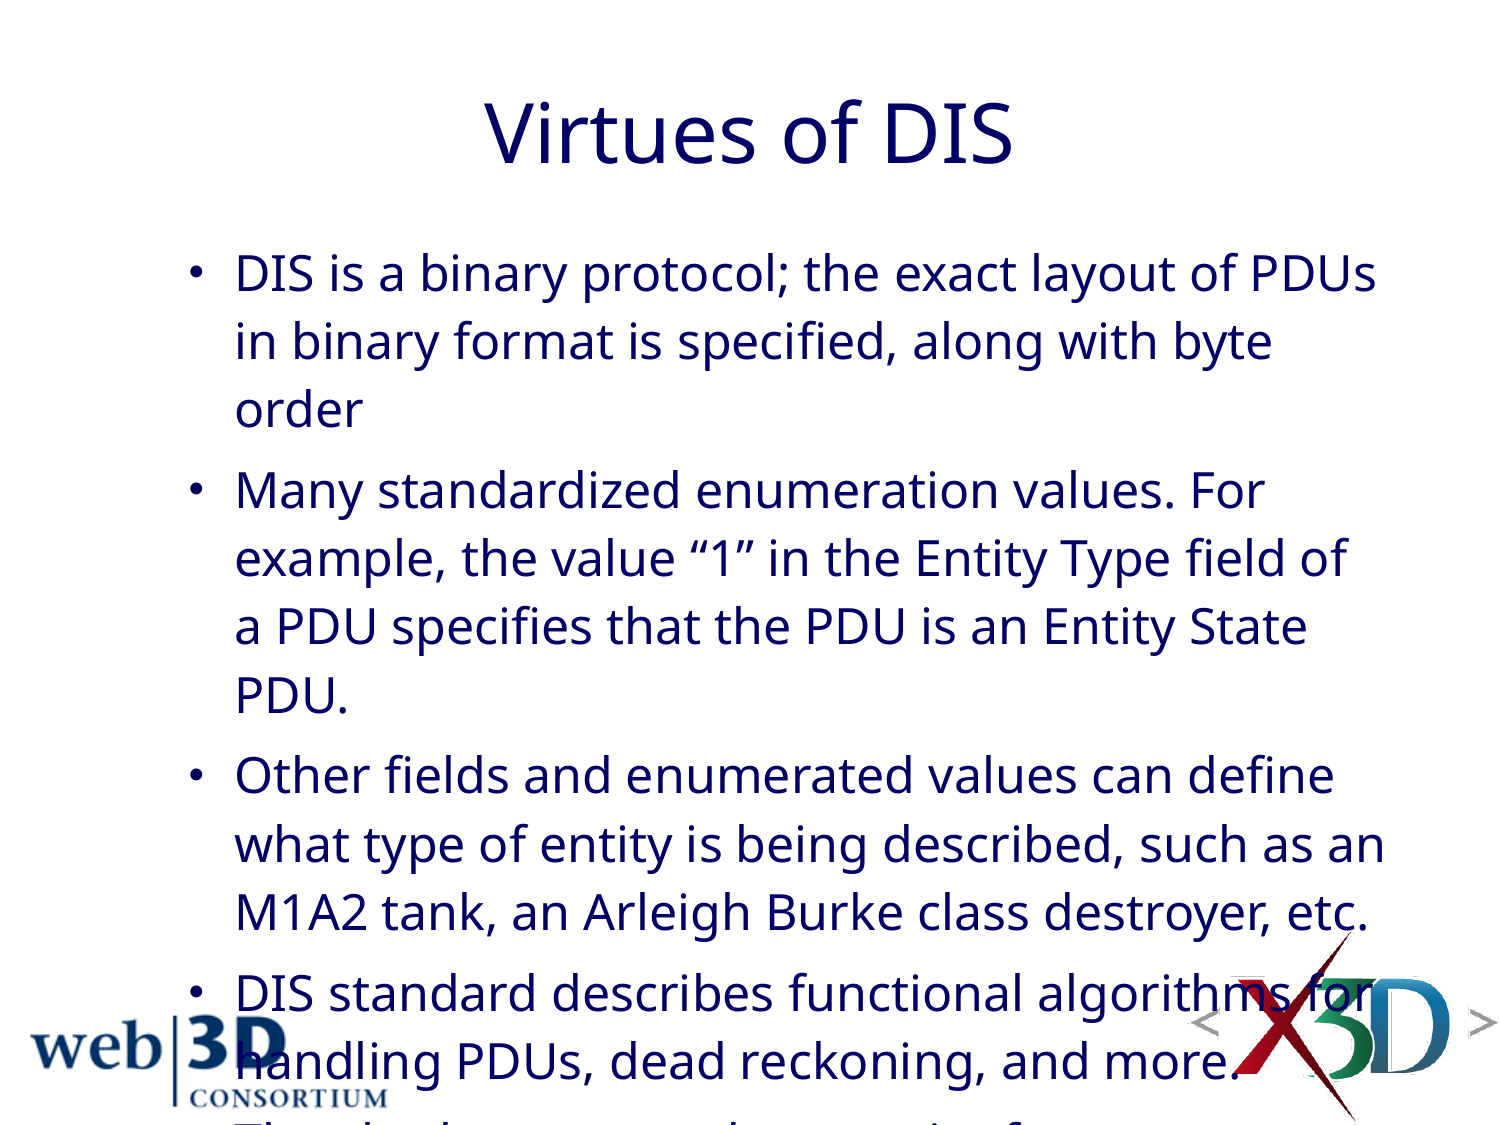

# Virtues of DIS
DIS is a binary protocol; the exact layout of PDUs in binary format is specified, along with byte order
Many standardized enumeration values. For example, the value “1” in the Entity Type field of a PDU specifies that the PDU is an Entity State PDU.
Other fields and enumerated values can define what type of entity is being described, such as an M1A2 tank, an Arleigh Burke class destroyer, etc.
DIS standard describes functional algorithms for handling PDUs, dead reckoning, and more.
Thus both syntax and semantics for interoperability are well defined.